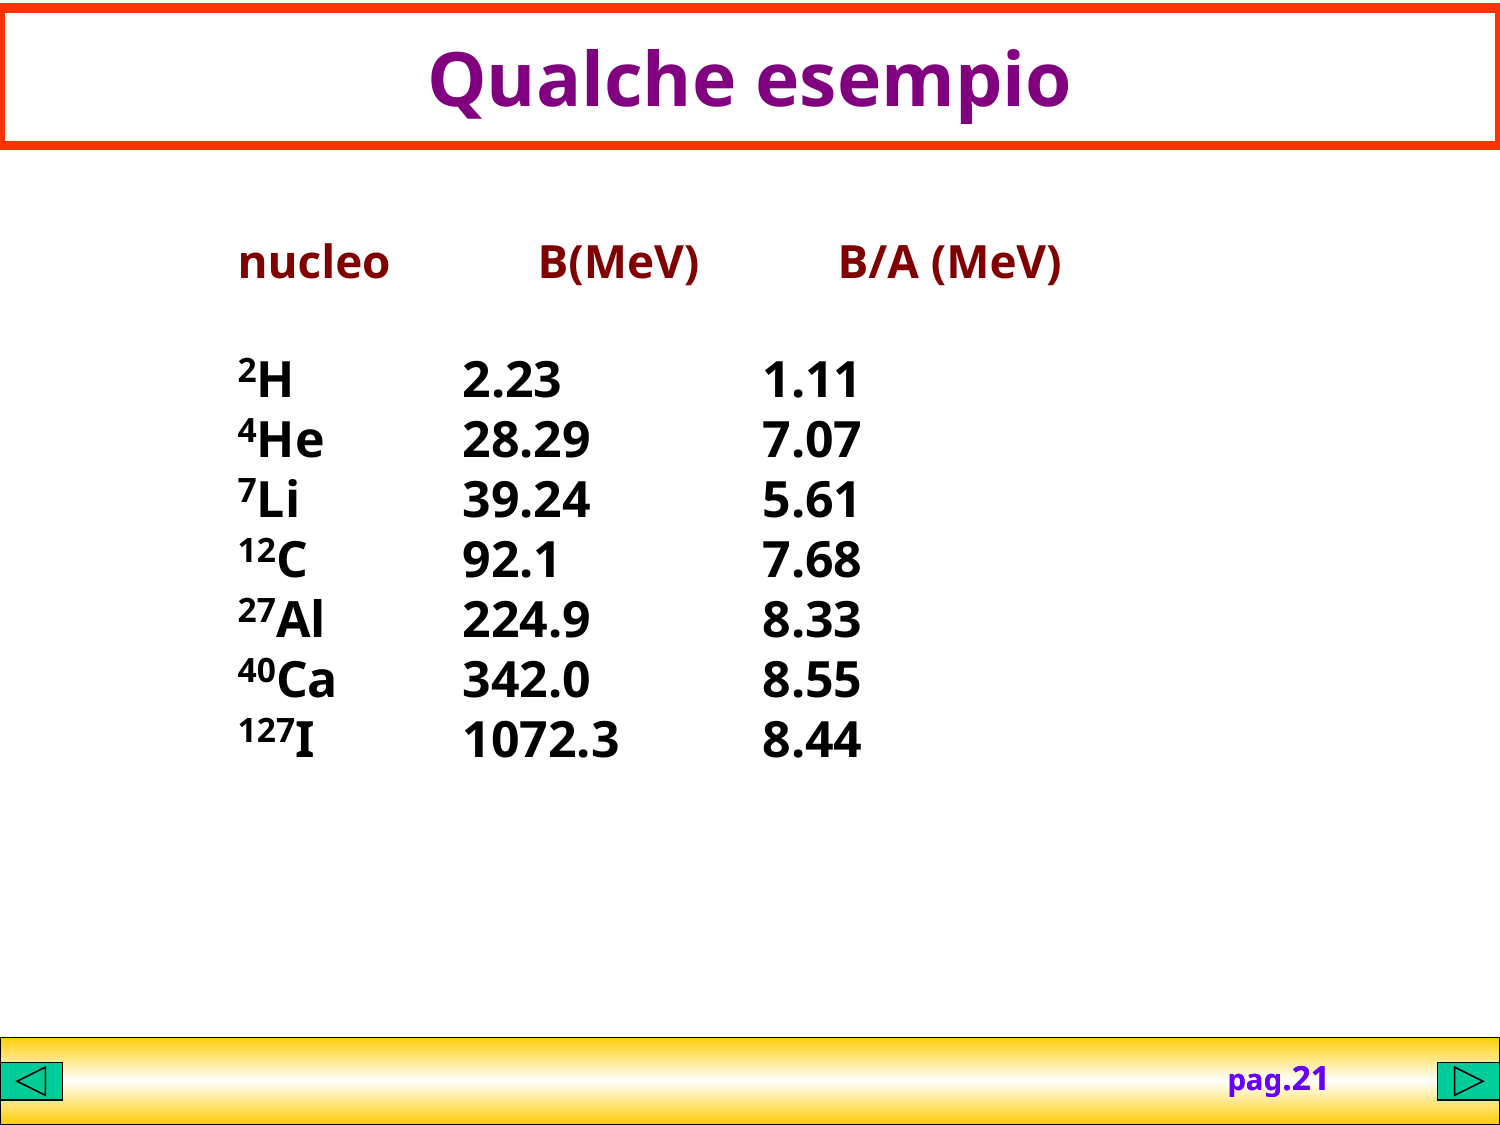

# Qualche esempio
nucleo		B(MeV)		B/A (MeV)
2H			2.23			1.11
4He		28.29			7.07
7Li			39.24			5.61
12C			92.1			7.68
27Al		224.9			8.33
40Ca		342.0			8.55
127I		1072.3		8.44
pag.
21